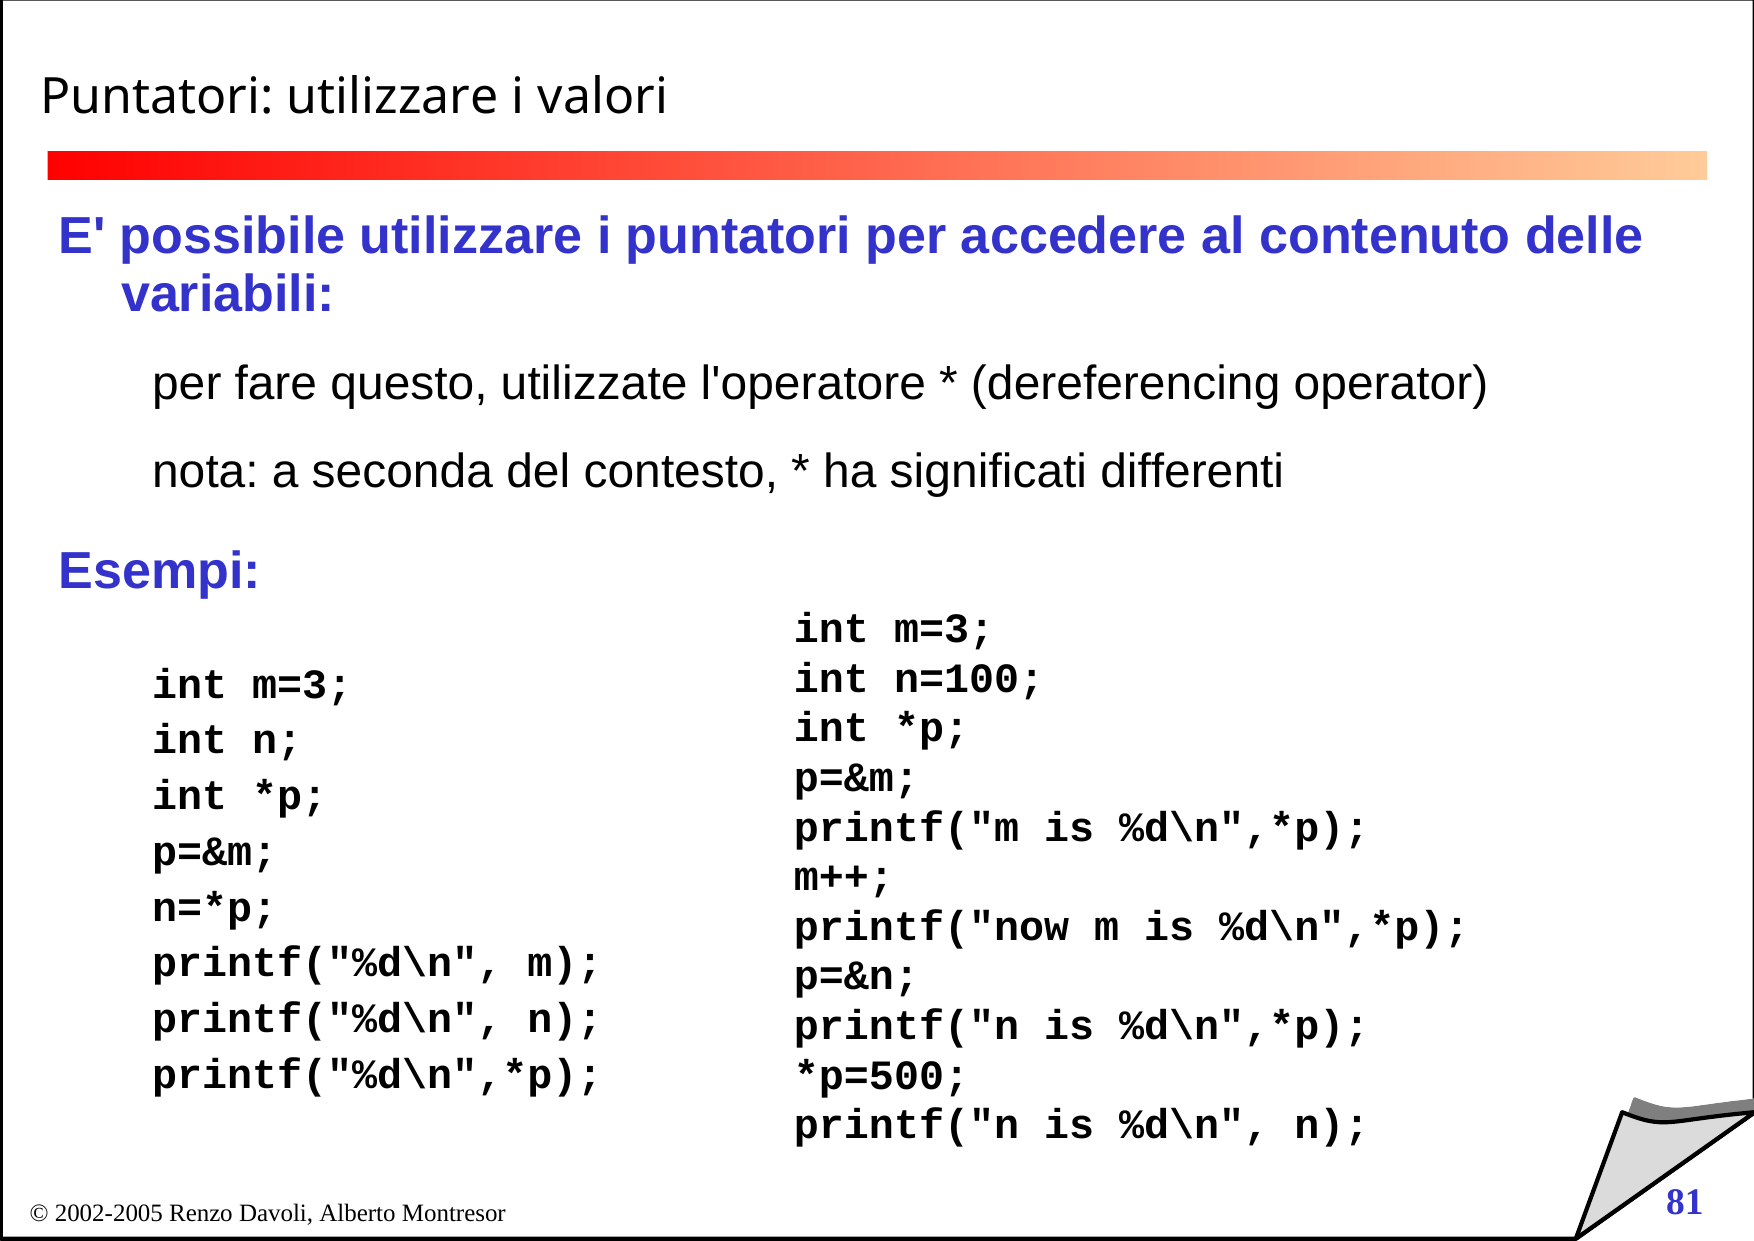

# Puntatori: utilizzare i valori
E' possibile utilizzare i puntatori per accedere al contenuto delle variabili:
per fare questo, utilizzate l'operatore * (dereferencing operator)
nota: a seconda del contesto, * ha significati differenti
Esempi:
int m=3;
int n;
int *p;
p=&m;
n=*p;
printf("%d\n", m);
printf("%d\n", n);
printf("%d\n",*p);
int m=3;
int n=100;
int *p;
p=&m;
printf("m is %d\n",*p);
m++;
printf("now m is %d\n",*p);
p=&n;
printf("n is %d\n",*p);
*p=500;
printf("n is %d\n", n);